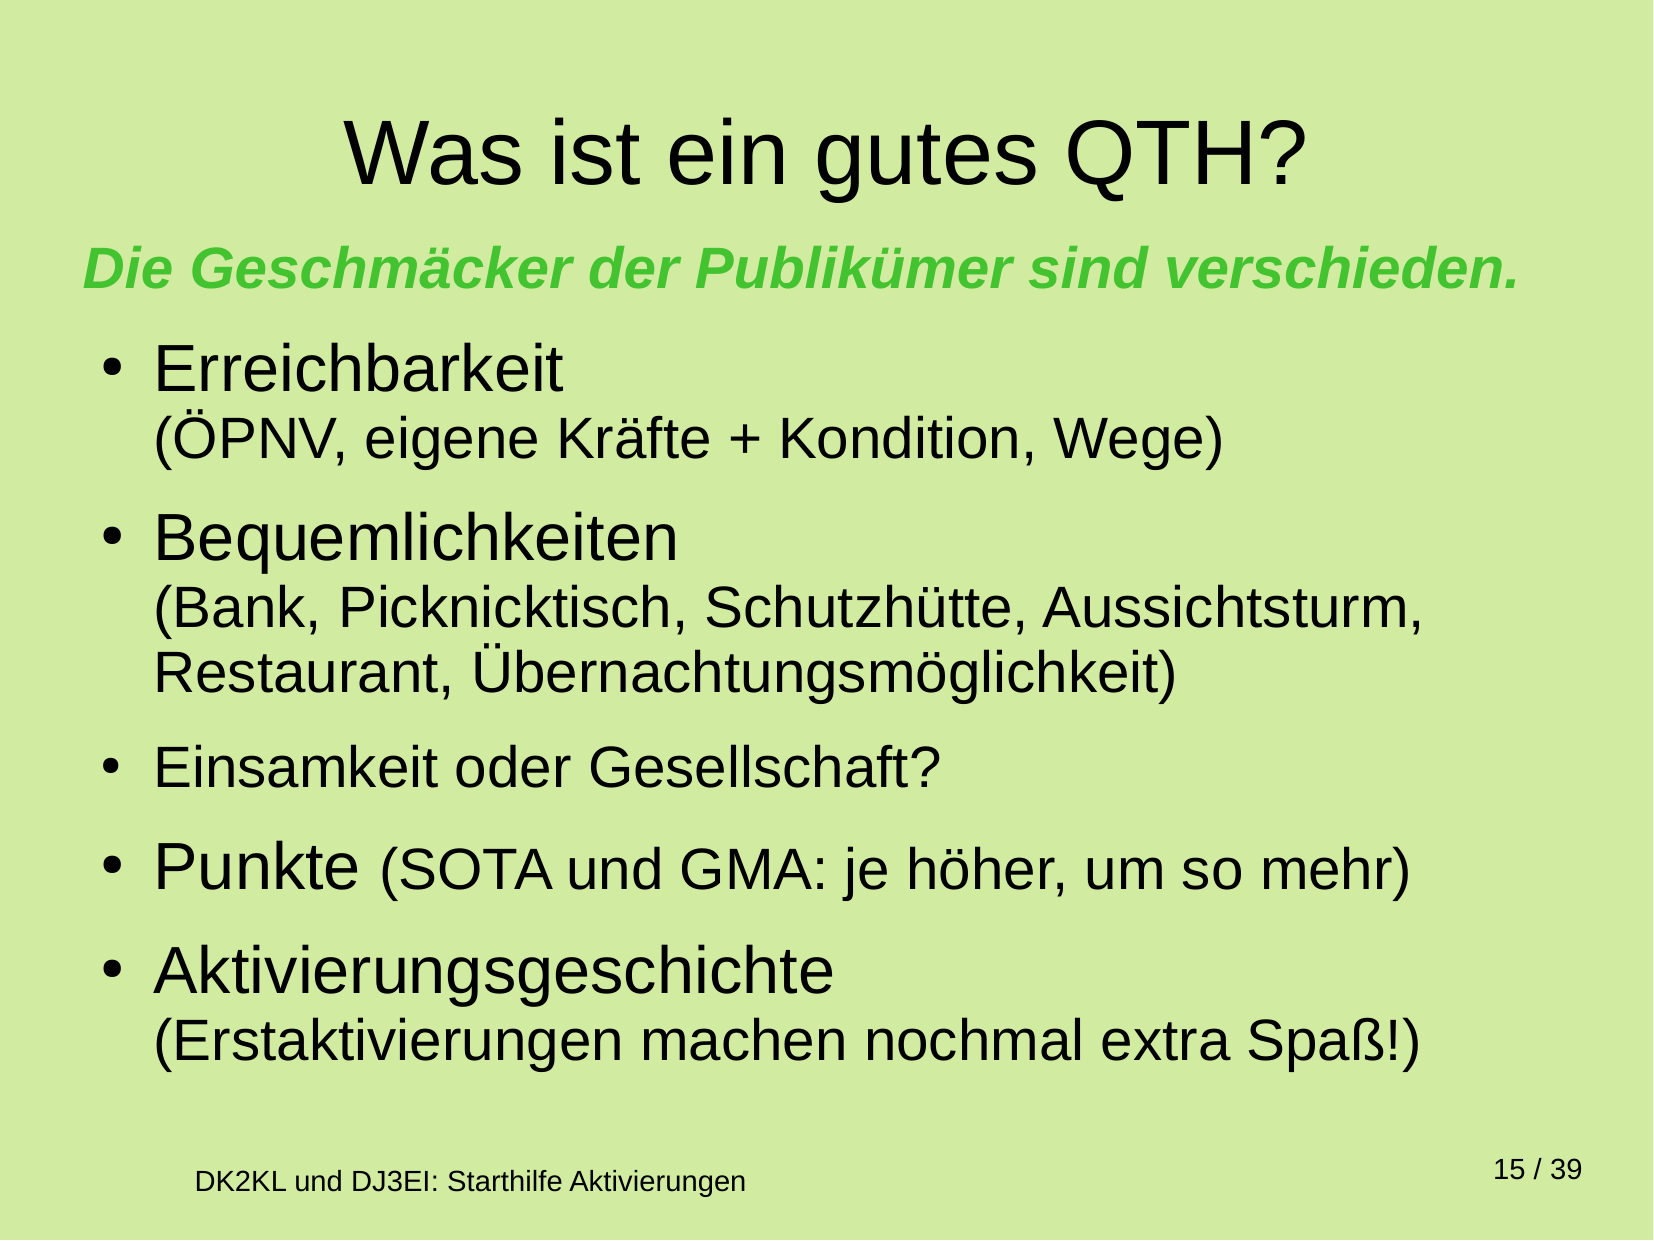

# Was ist ein gutes QTH?
Die Geschmäcker der Publikümer sind verschieden.
Erreichbarkeit
(ÖPNV, eigene Kräfte + Kondition, Wege)
Bequemlichkeiten
(Bank, Picknicktisch, Schutzhütte, Aussichtsturm, Restaurant, Übernachtungsmöglichkeit)
Einsamkeit oder Gesellschaft?
Punkte (SOTA und GMA: je höher, um so mehr)
Aktivierungsgeschichte
(Erstaktivierungen machen nochmal extra Spaß!)